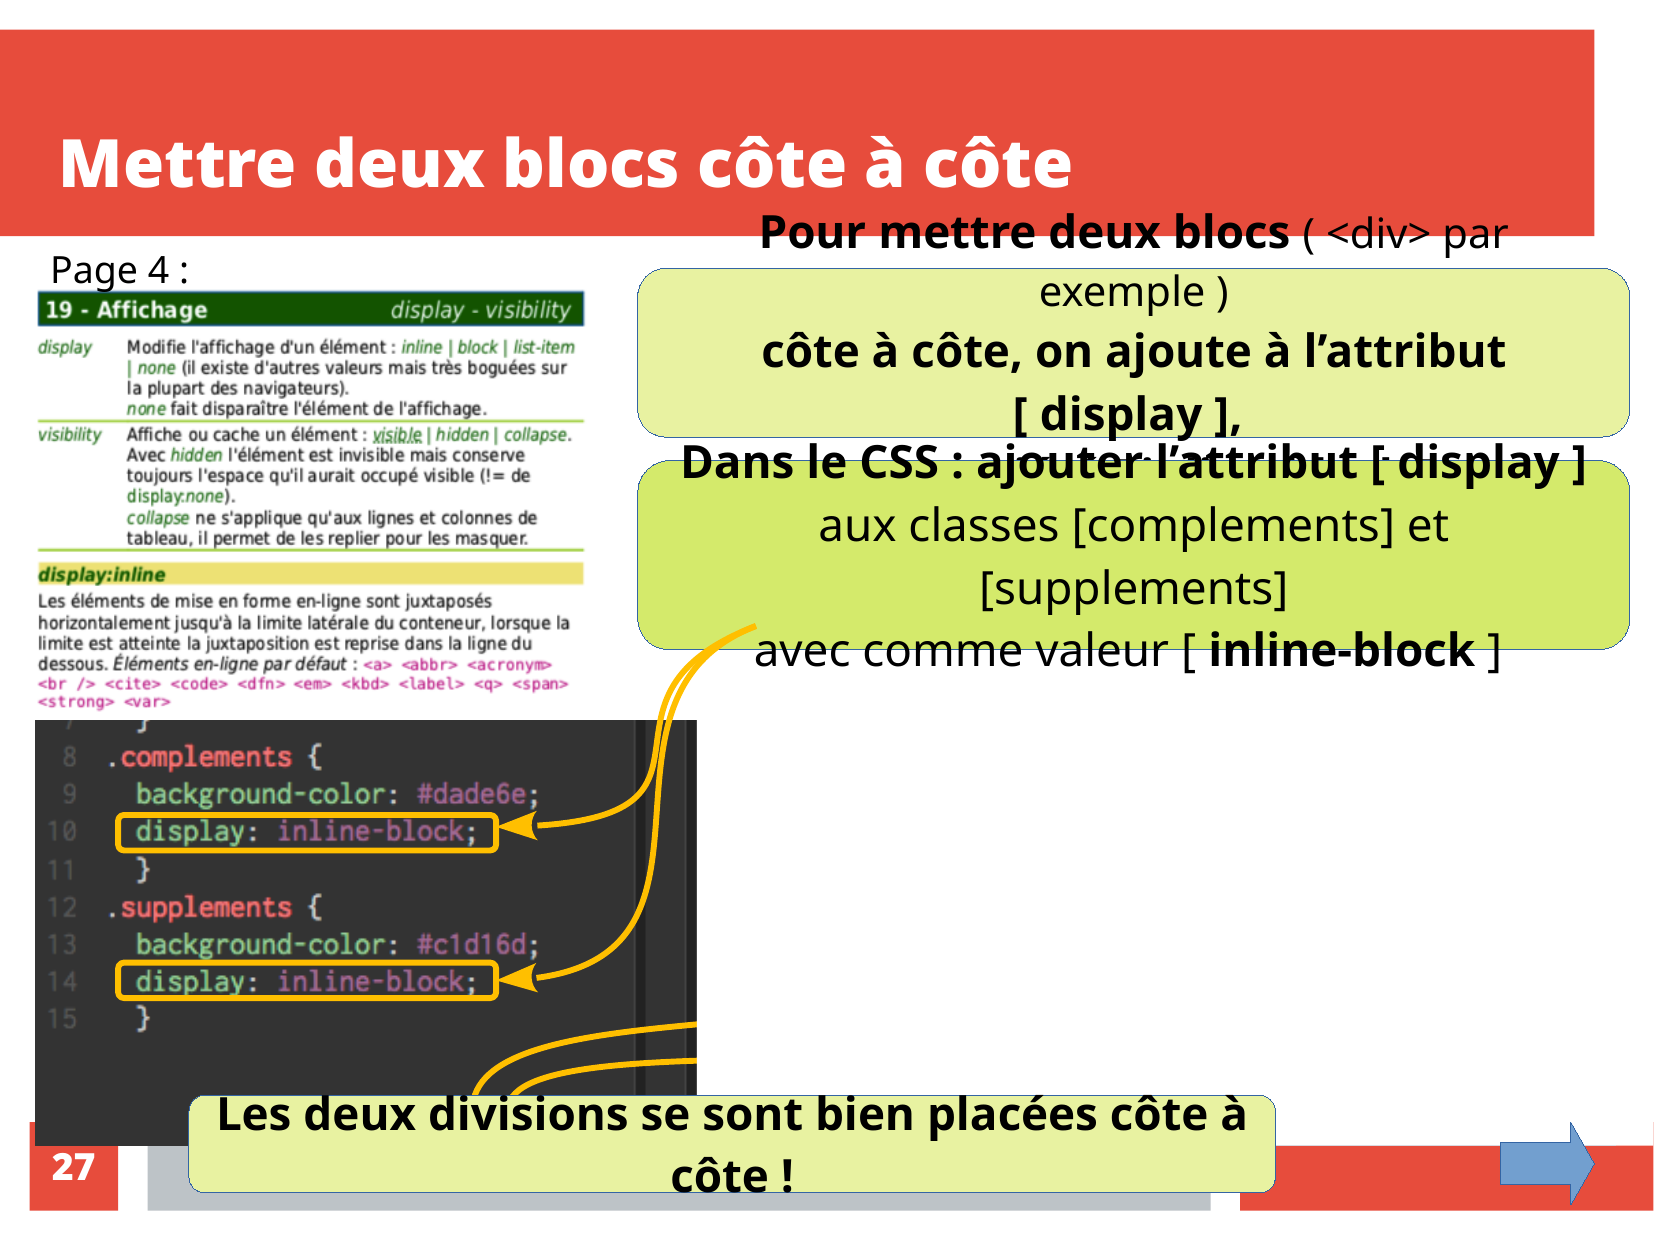

# Mettre deux blocs côte à côte
Page 4 :
Pour mettre deux blocs ( <div> par exemple )
côte à côte, on ajoute à l’attribut [ display ],
la propriété [ inline-block ]
Dans le CSS : ajouter l’attribut [ display ]
aux classes [complements] et [supplements]
avec comme valeur [ inline-block ]
Les deux divisions se sont bien placées côte à côte !
27